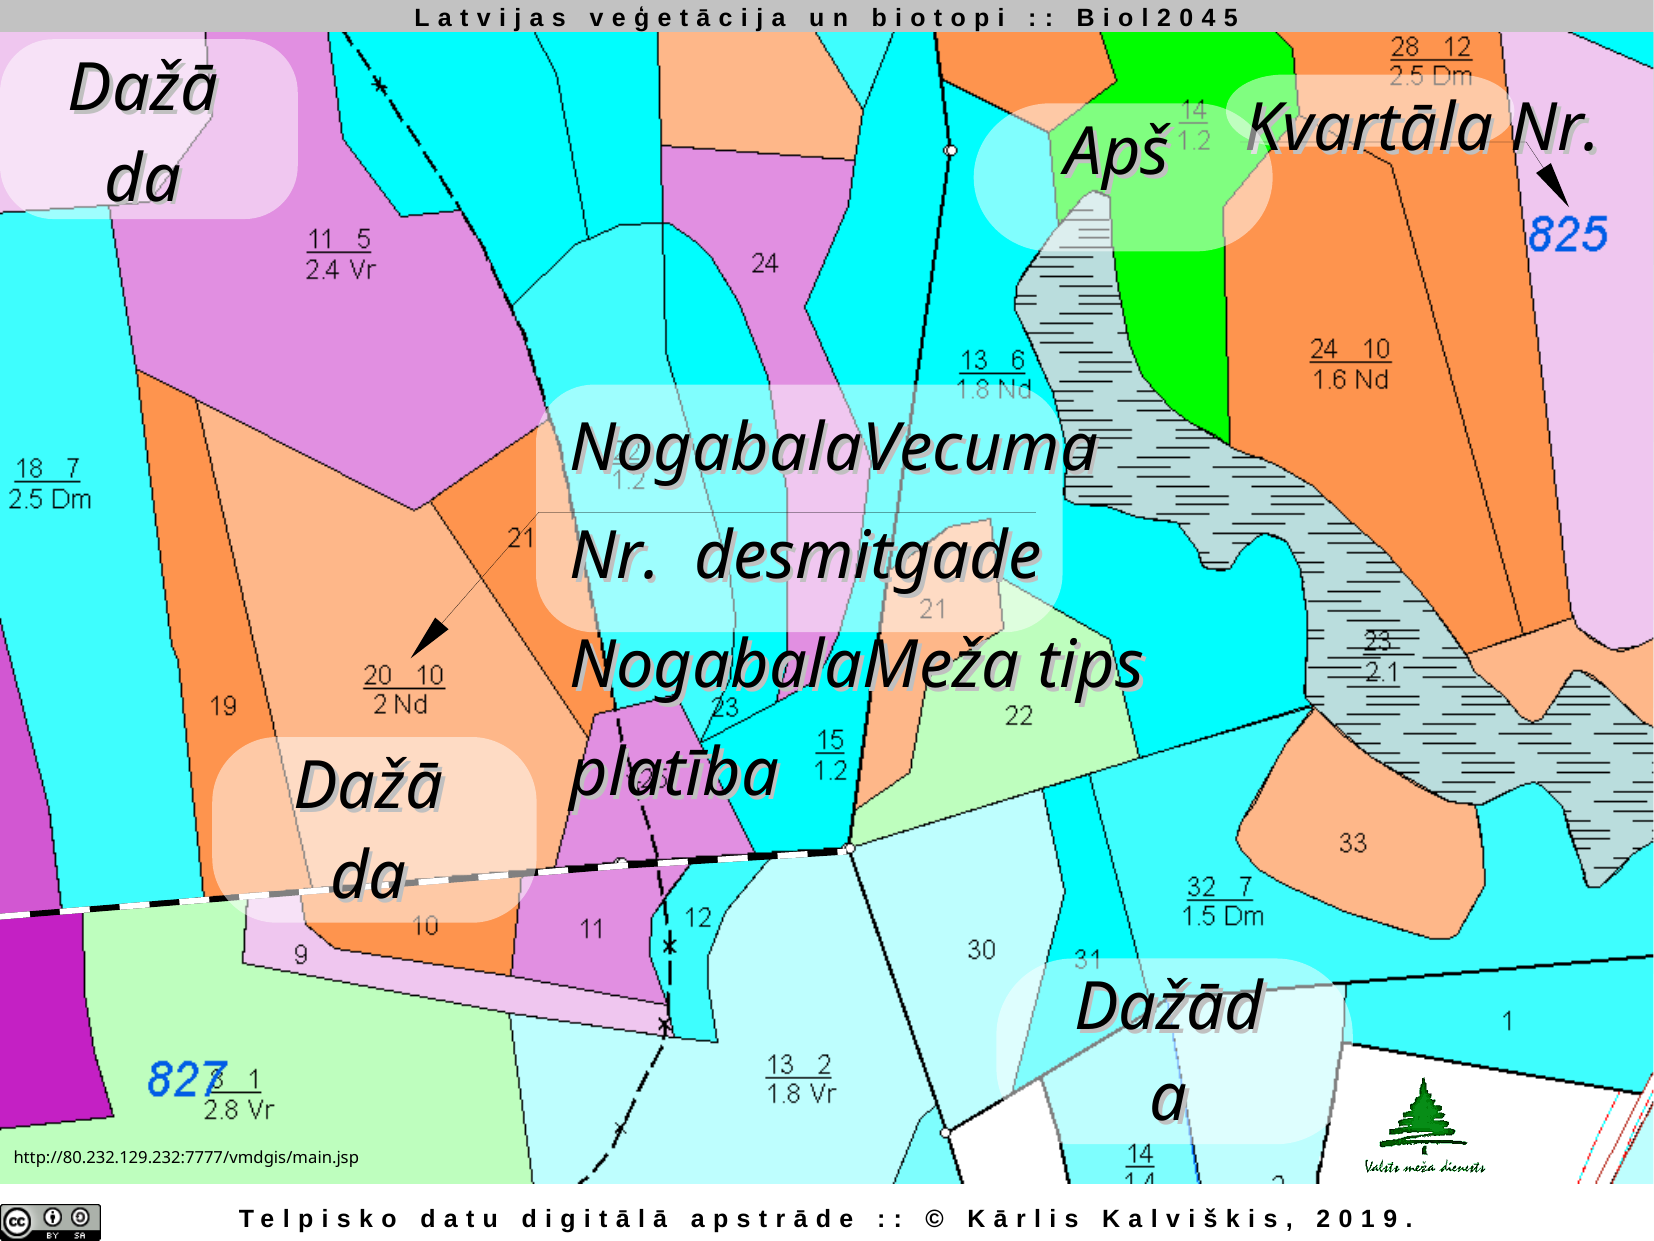

Dažāda vecuma egļu audzes
Kvartāla Nr.
Apšu audze
Nogabala	Vecuma
Nr.	desmitgade
Nogabala	Meža tips
platība
Dažāda vecuma priežu audzes
Dažāda vecuma bērzu audzes
http://80.232.129.232:7777/vmdgis/main.jsp